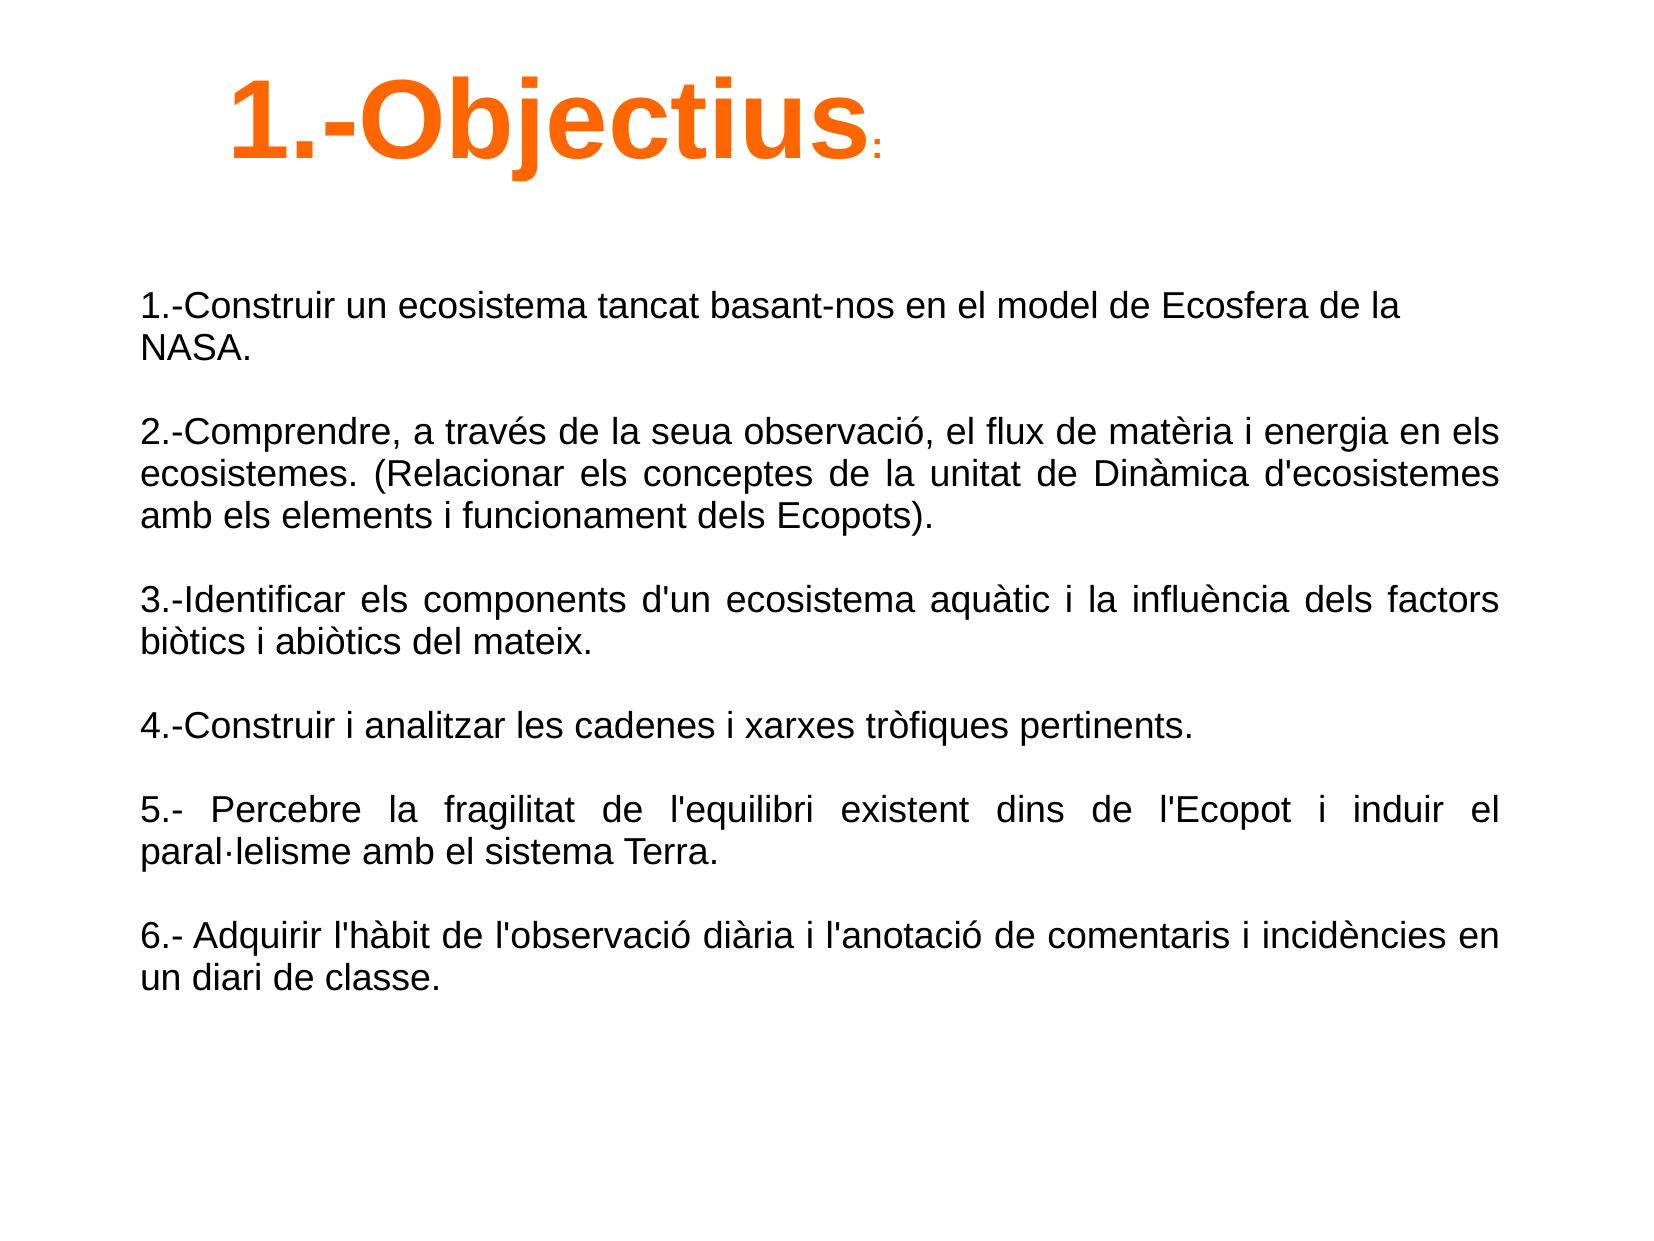

#
1.-Objectius:
1.-Construir un ecosistema tancat basant-nos en el model de Ecosfera de la
NASA.
2.-Comprendre, a través de la seua observació, el flux de matèria i energia en els ecosistemes. (Relacionar els conceptes de la unitat de Dinàmica d'ecosistemes amb els elements i funcionament dels Ecopots).
3.-Identificar els components d'un ecosistema aquàtic i la influència dels factors biòtics i abiòtics del mateix.
4.-Construir i analitzar les cadenes i xarxes tròfiques pertinents.
5.- Percebre la fragilitat de l'equilibri existent dins de l'Ecopot i induir el paral·lelisme amb el sistema Terra.
6.- Adquirir l'hàbit de l'observació diària i l'anotació de comentaris i incidències en un diari de classe.